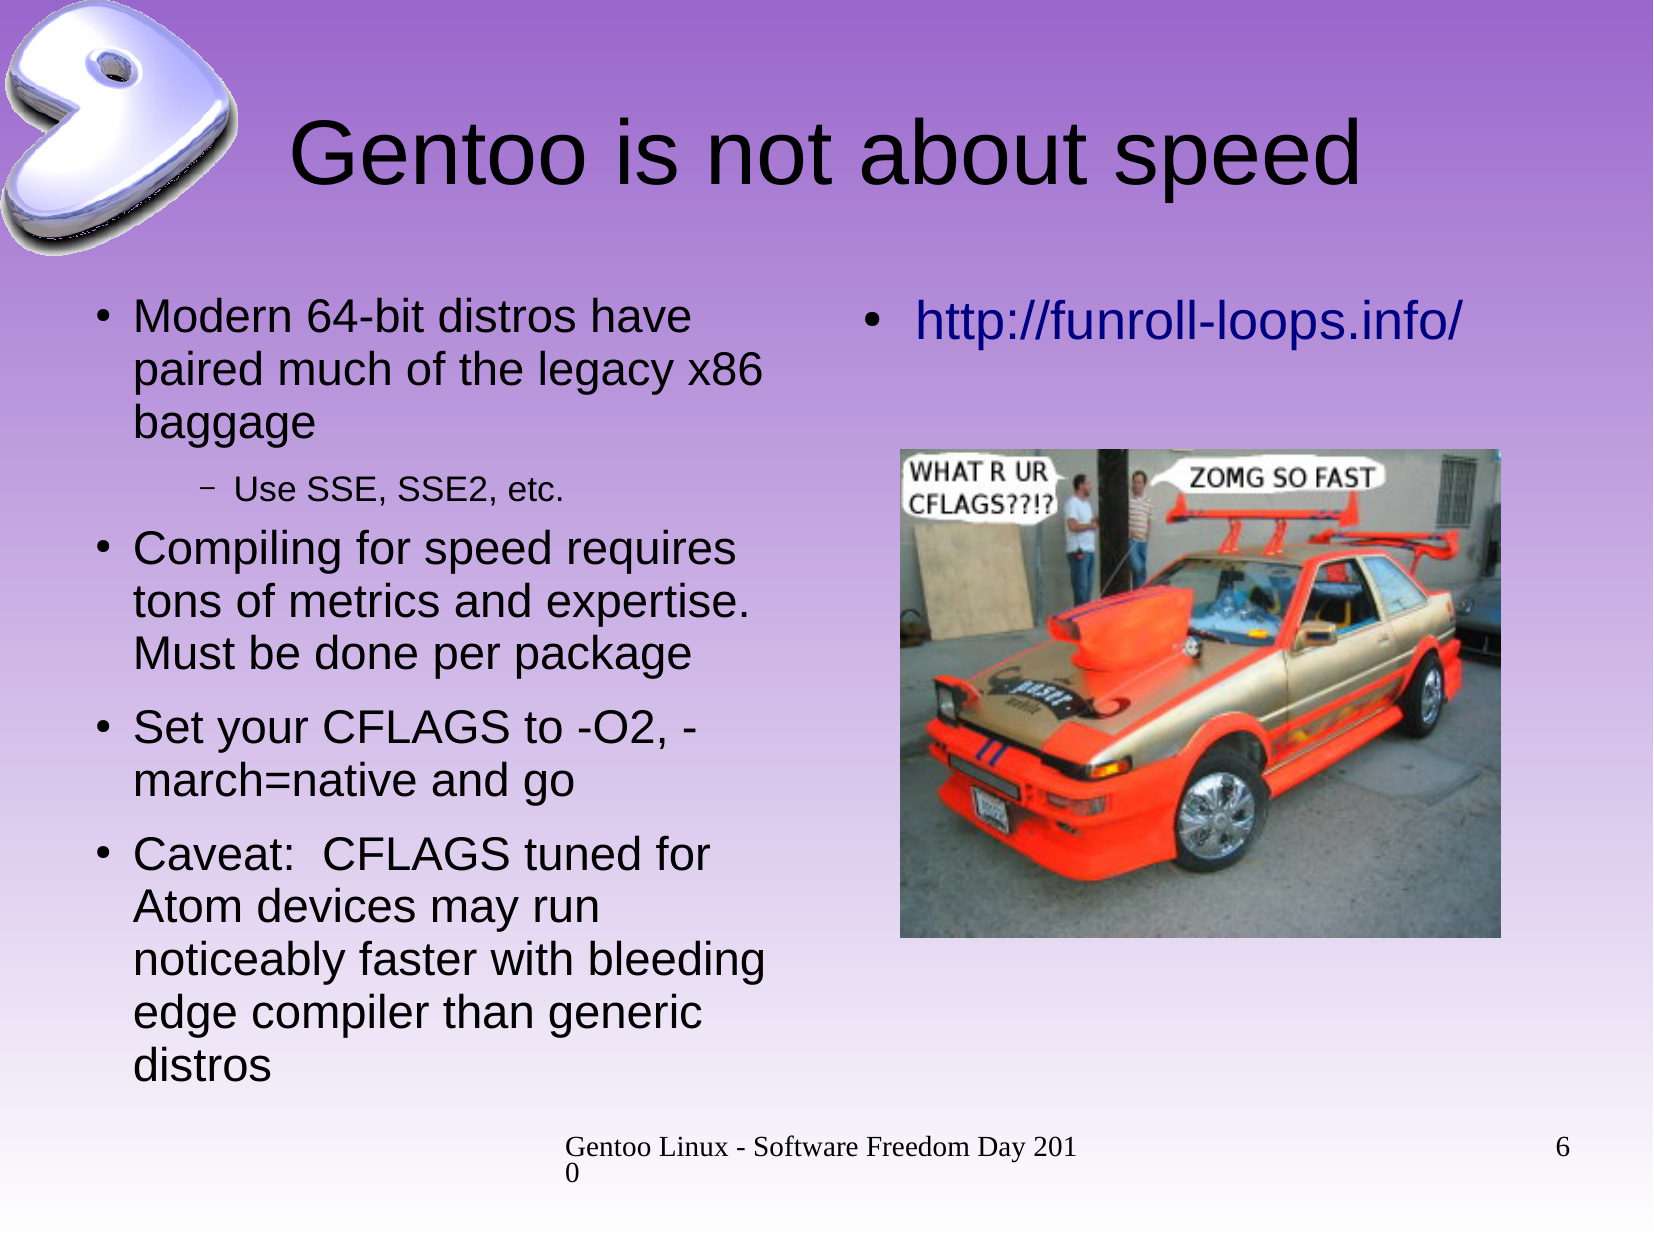

# Gentoo is not about speed
Modern 64-bit distros have paired much of the legacy x86 baggage
Use SSE, SSE2, etc.
Compiling for speed requires tons of metrics and expertise. Must be done per package
Set your CFLAGS to -O2, -march=native and go
Caveat: CFLAGS tuned for Atom devices may run noticeably faster with bleeding edge compiler than generic distros
http://funroll-loops.info/
Gentoo Linux - Software Freedom Day 2010
6